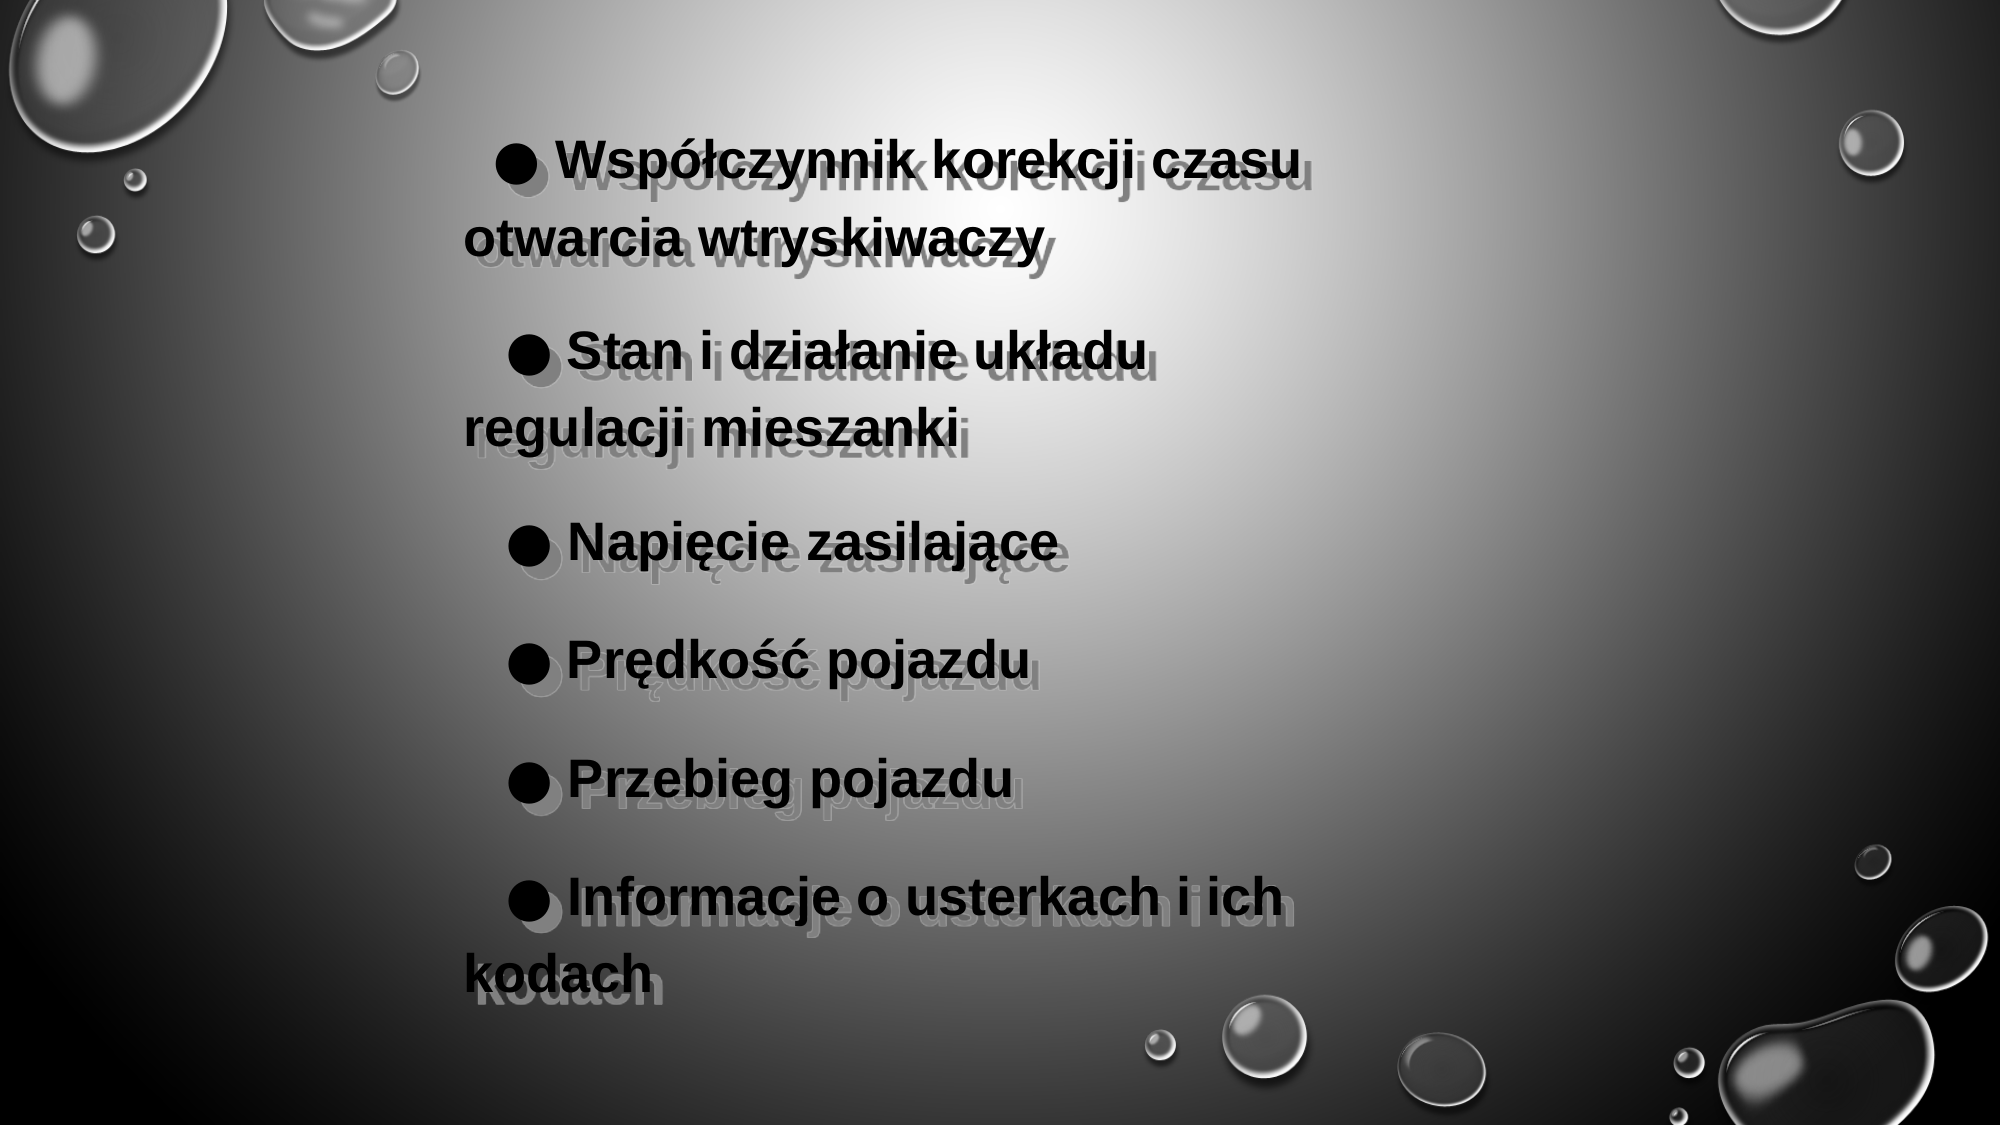

● Współczynnik korekcji czasu otwarcia wtryskiwaczy
 ● Stan i działanie układu regulacji mieszanki
 ● Napięcie zasilające
 ● Prędkość pojazdu
 ● Przebieg pojazdu
 ● Informacje o usterkach i ich kodach